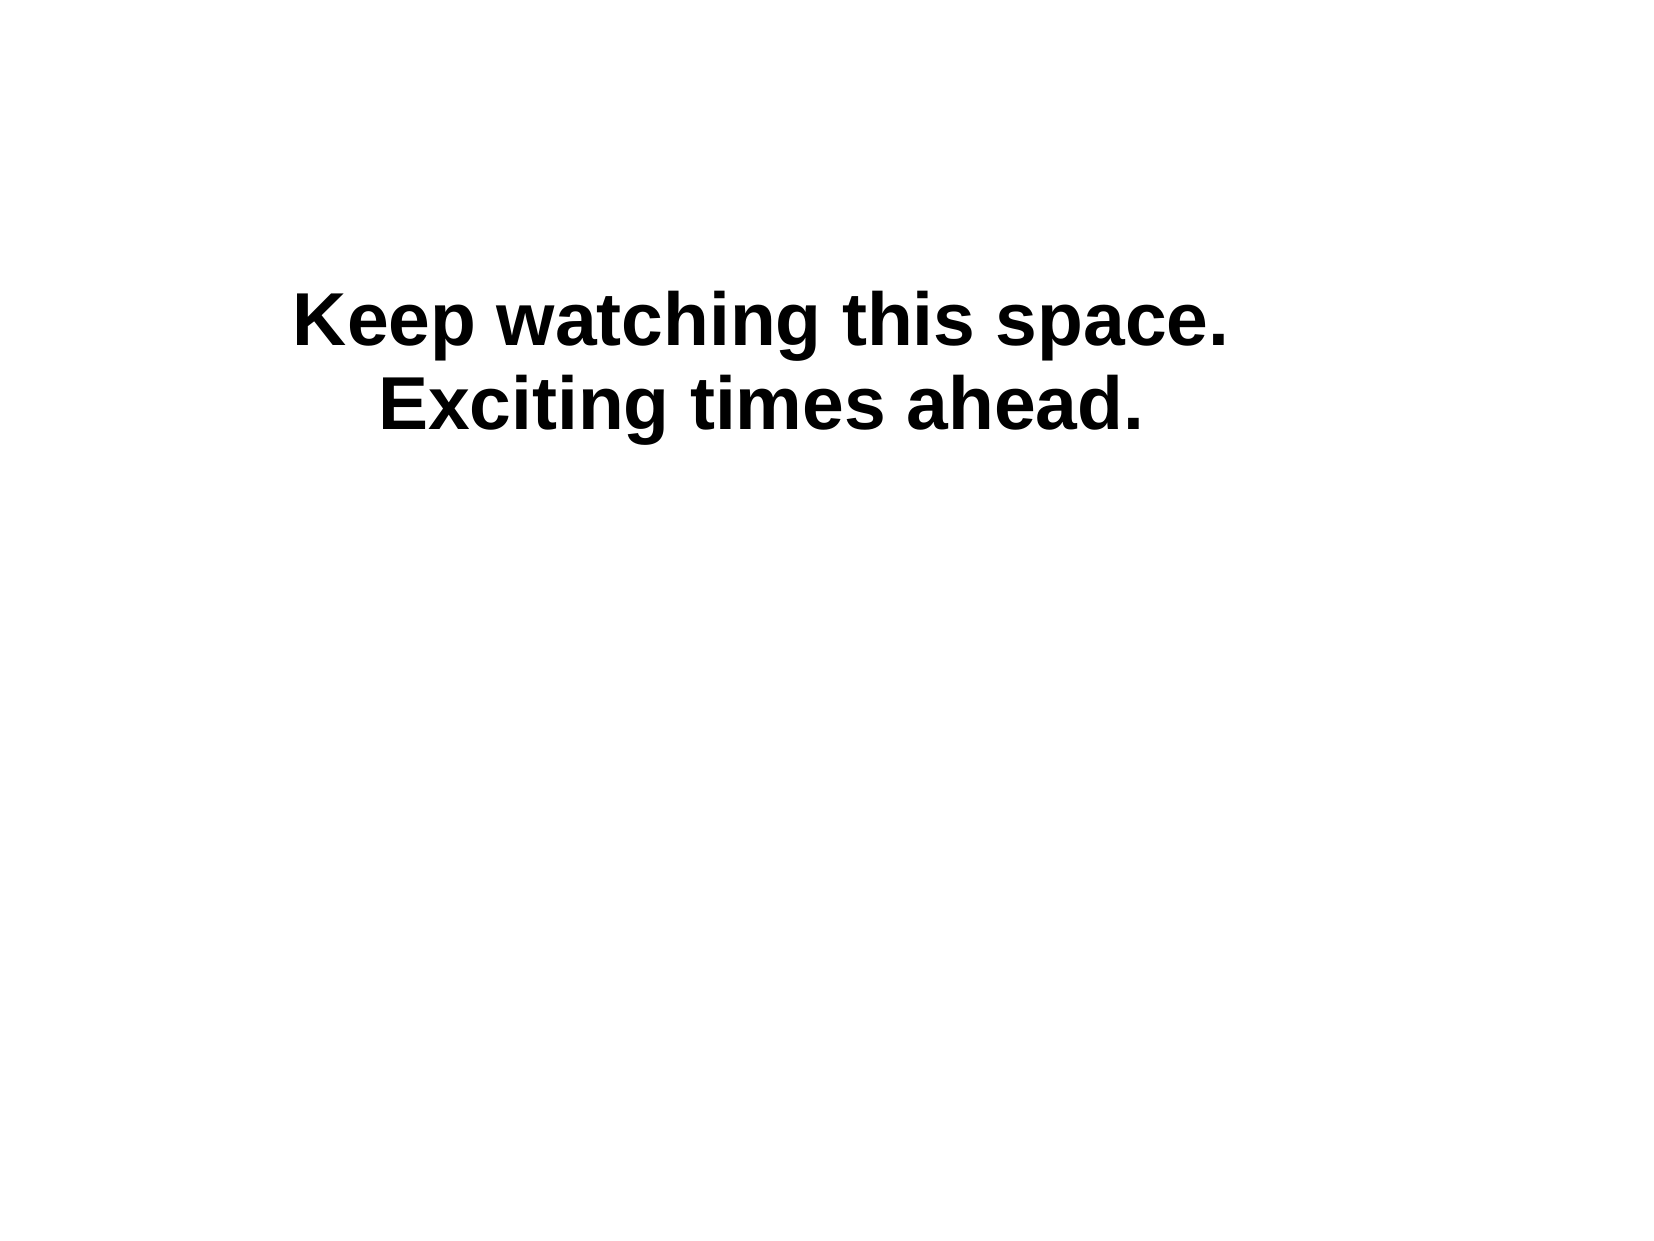

Keep watching this space.
Exciting times ahead.